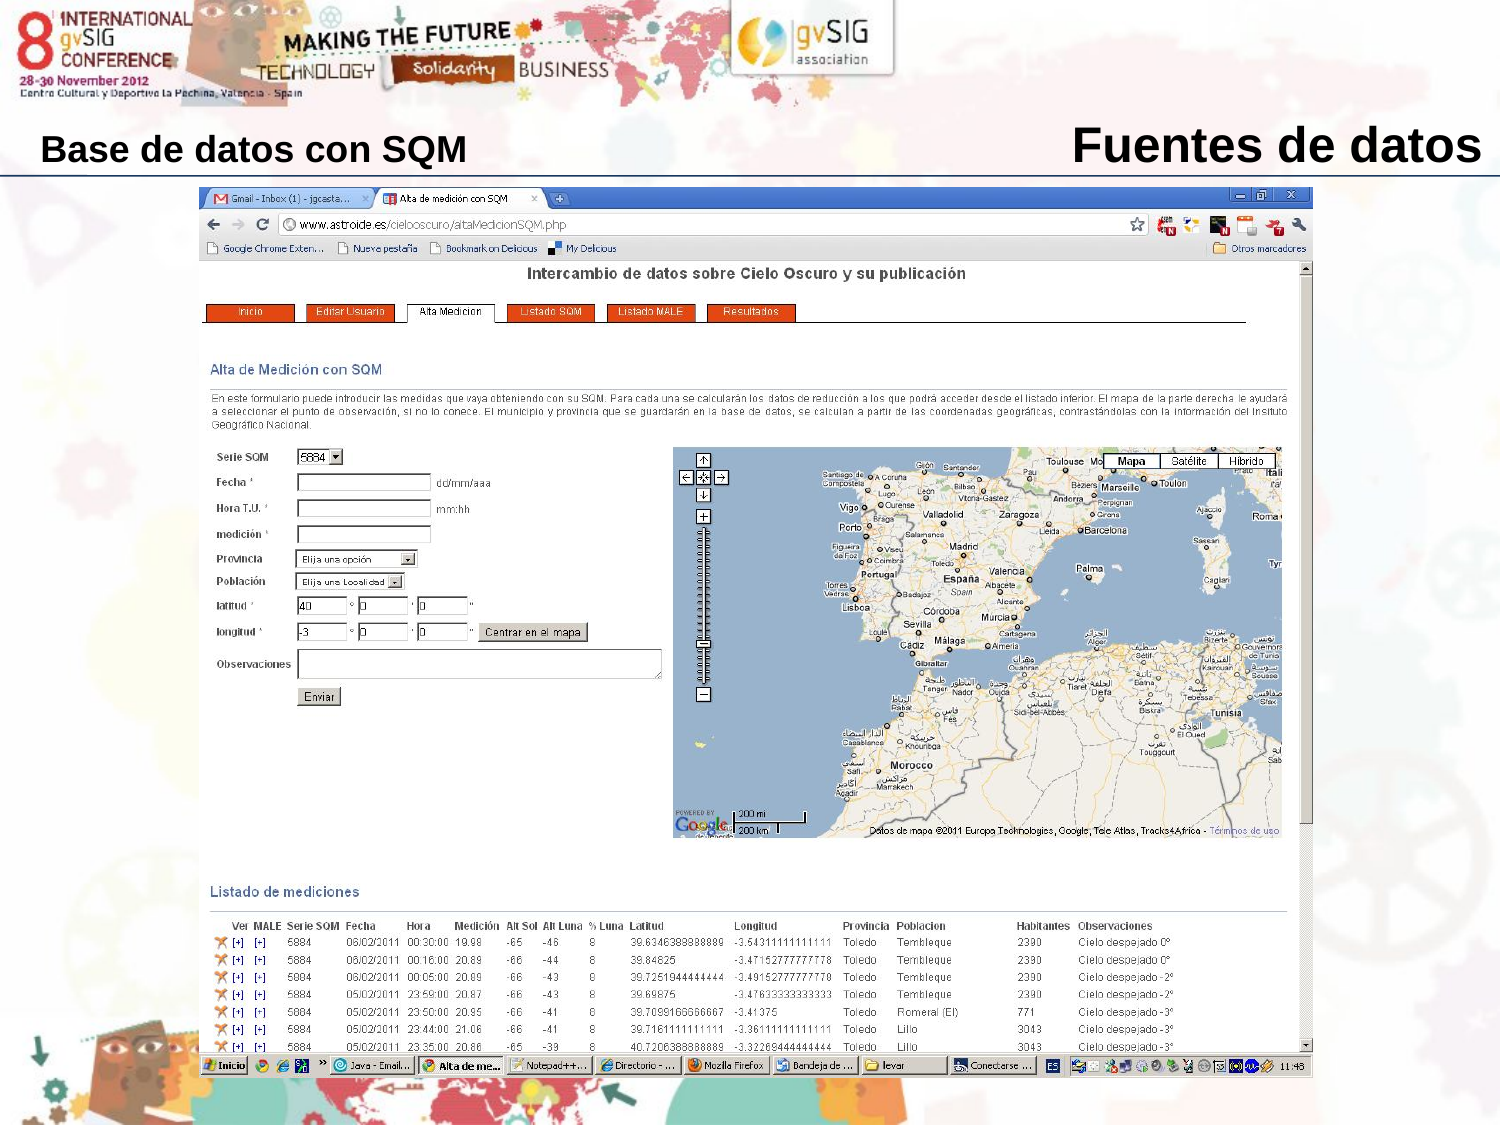

Fuentes de datos
Base de datos con SQM